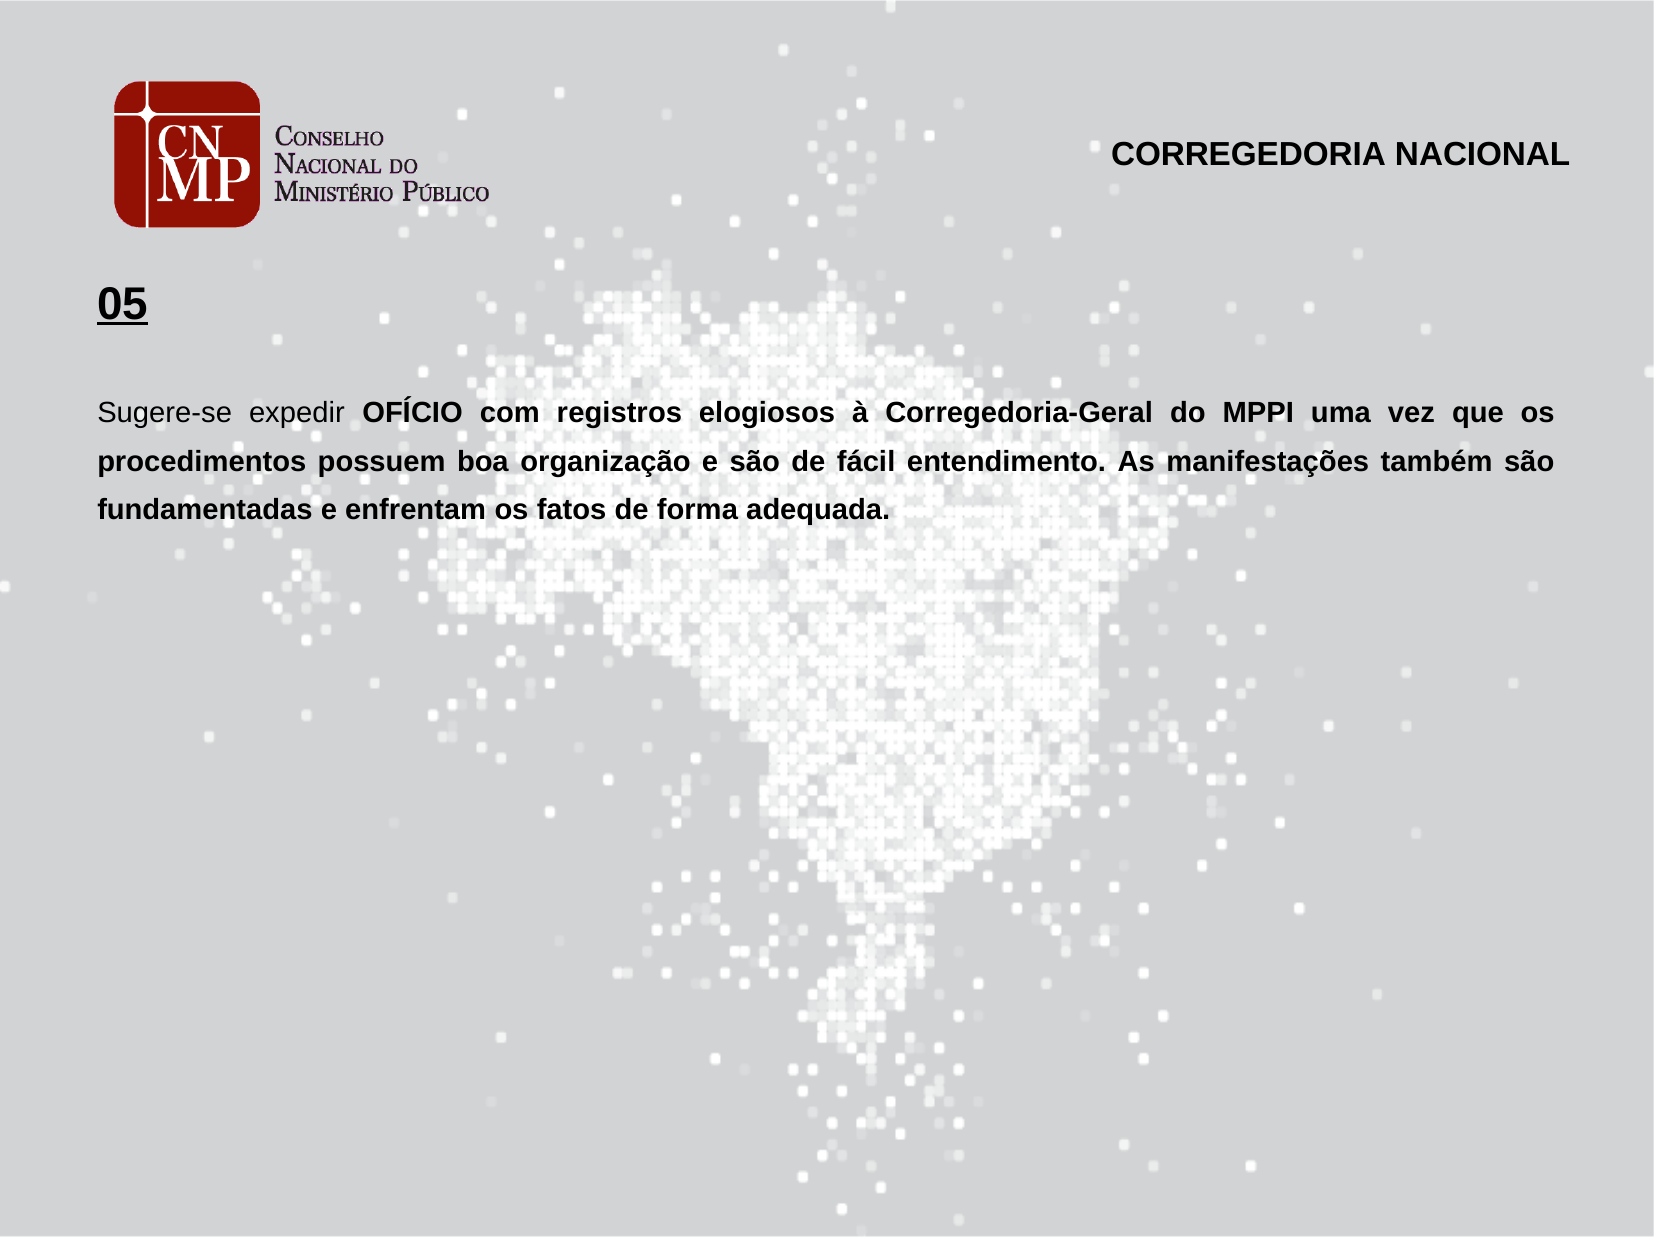

# CORREGEDORIA NACIONAL
05
Sugere-se expedir OFÍCIO com registros elogiosos à Corregedoria-Geral do MPPI uma vez que os procedimentos possuem boa organização e são de fácil entendimento. As manifestações também são fundamentadas e enfrentam os fatos de forma adequada.